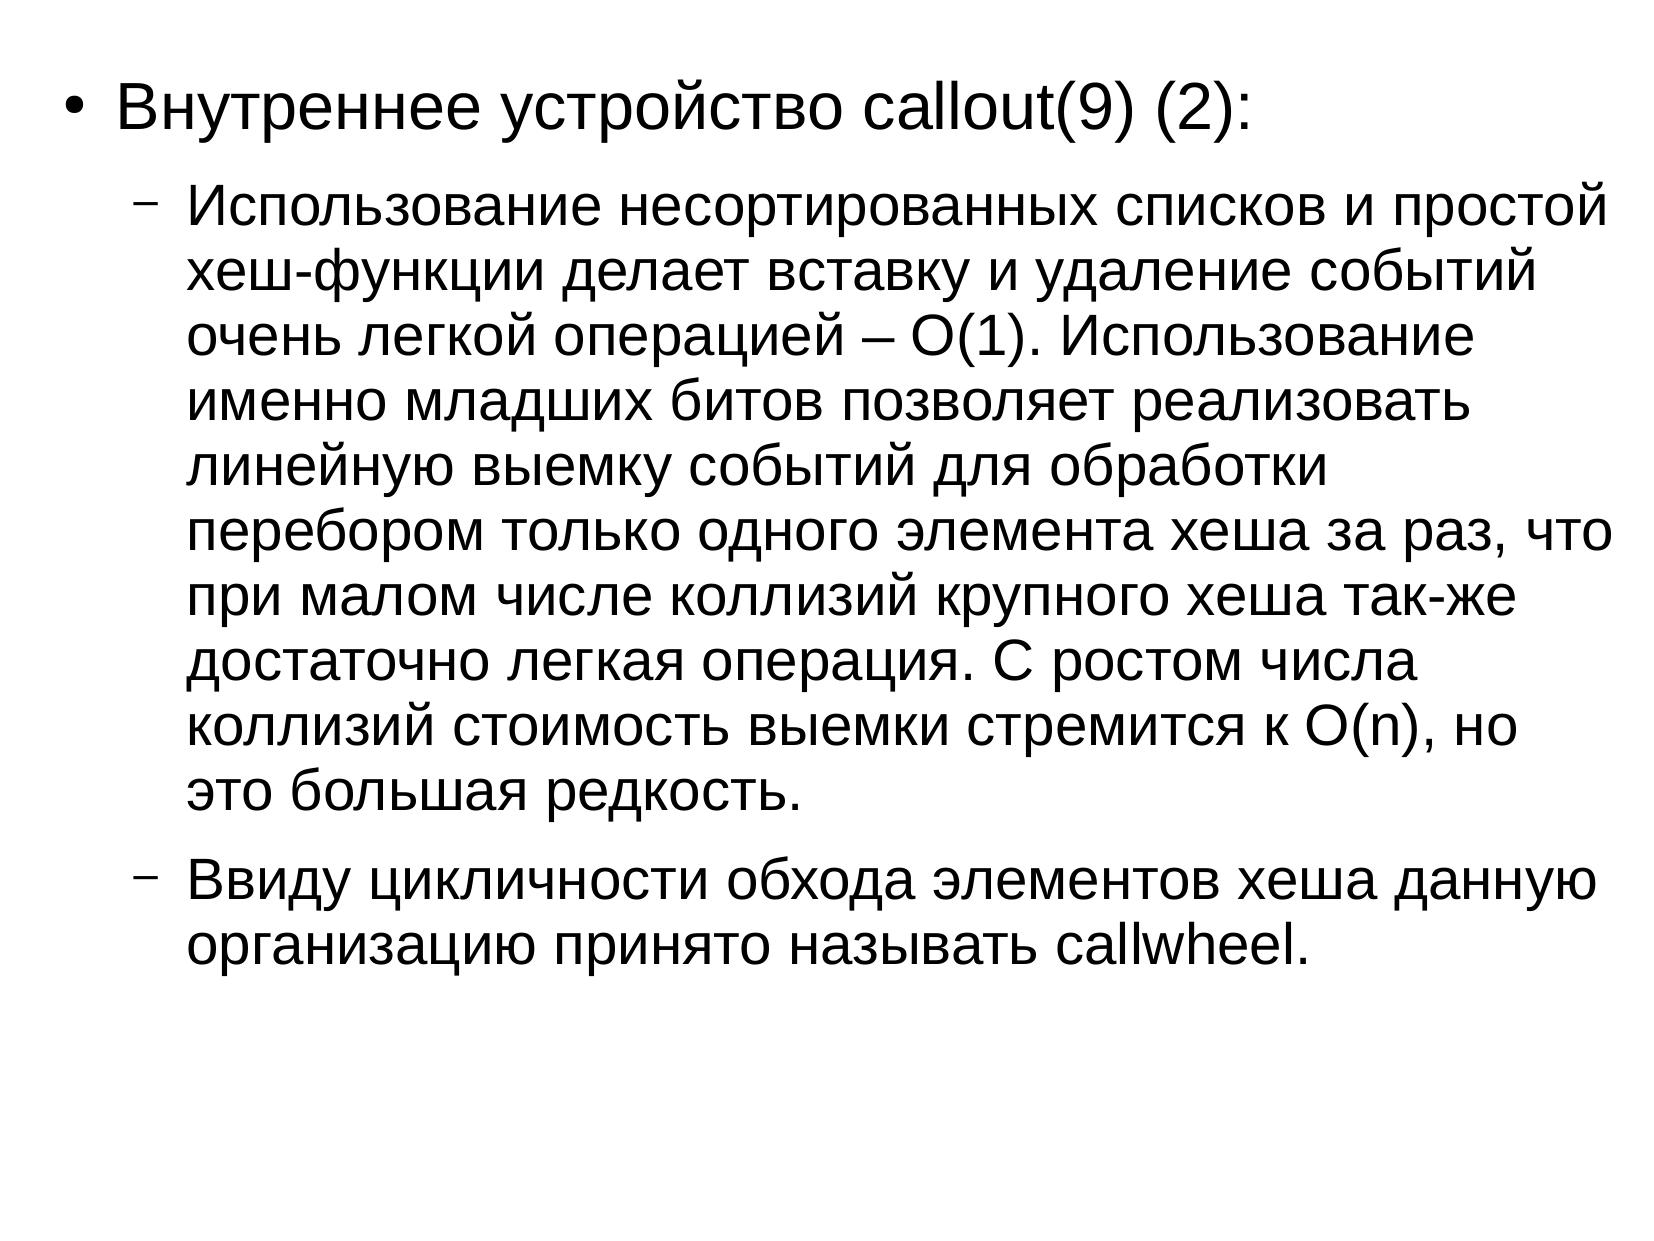

# Внутреннее устройство callout(9) (2):
Использование несортированных списков и простой хеш-функции делает вставку и удаление событий очень легкой операцией – O(1). Использование именно младших битов позволяет реализовать линейную выемку событий для обработки перебором только одного элемента хеша за раз, что при малом числе коллизий крупного хеша так-же достаточно легкая операция. С ростом числа коллизий стоимость выемки стремится к O(n), но это большая редкость.
Ввиду цикличности обхода элементов хеша данную организацию принято называть callwheel.